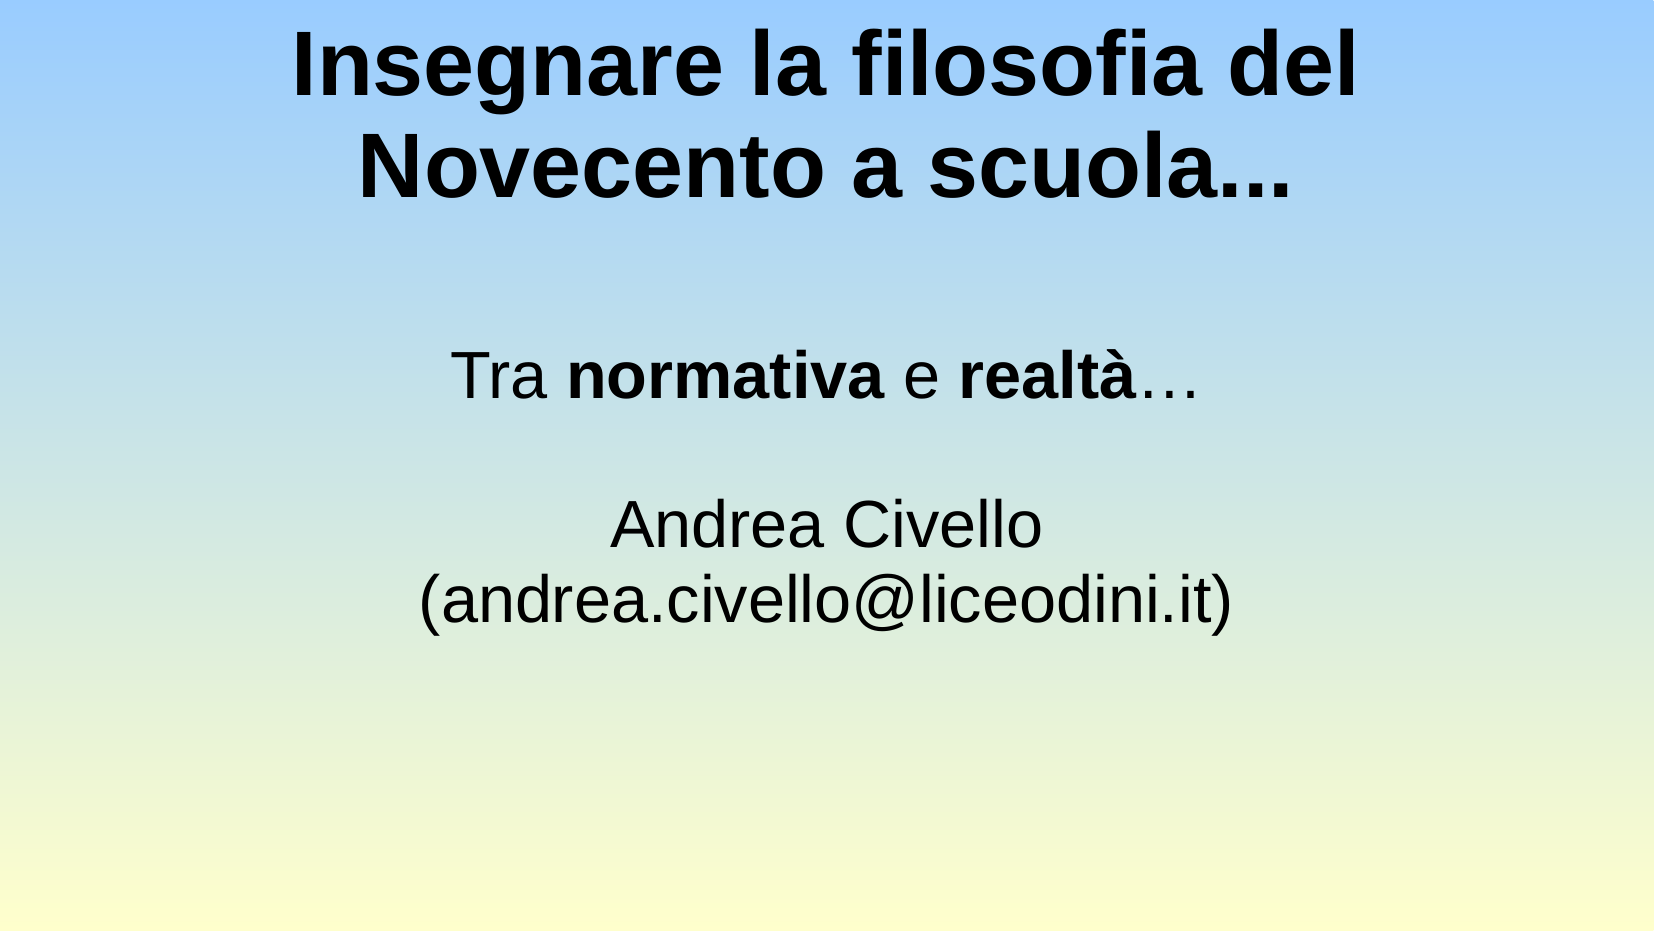

# Insegnare la filosofia del Novecento a scuola...
Tra normativa e realtà…
Andrea Civello
(andrea.civello@liceodini.it)